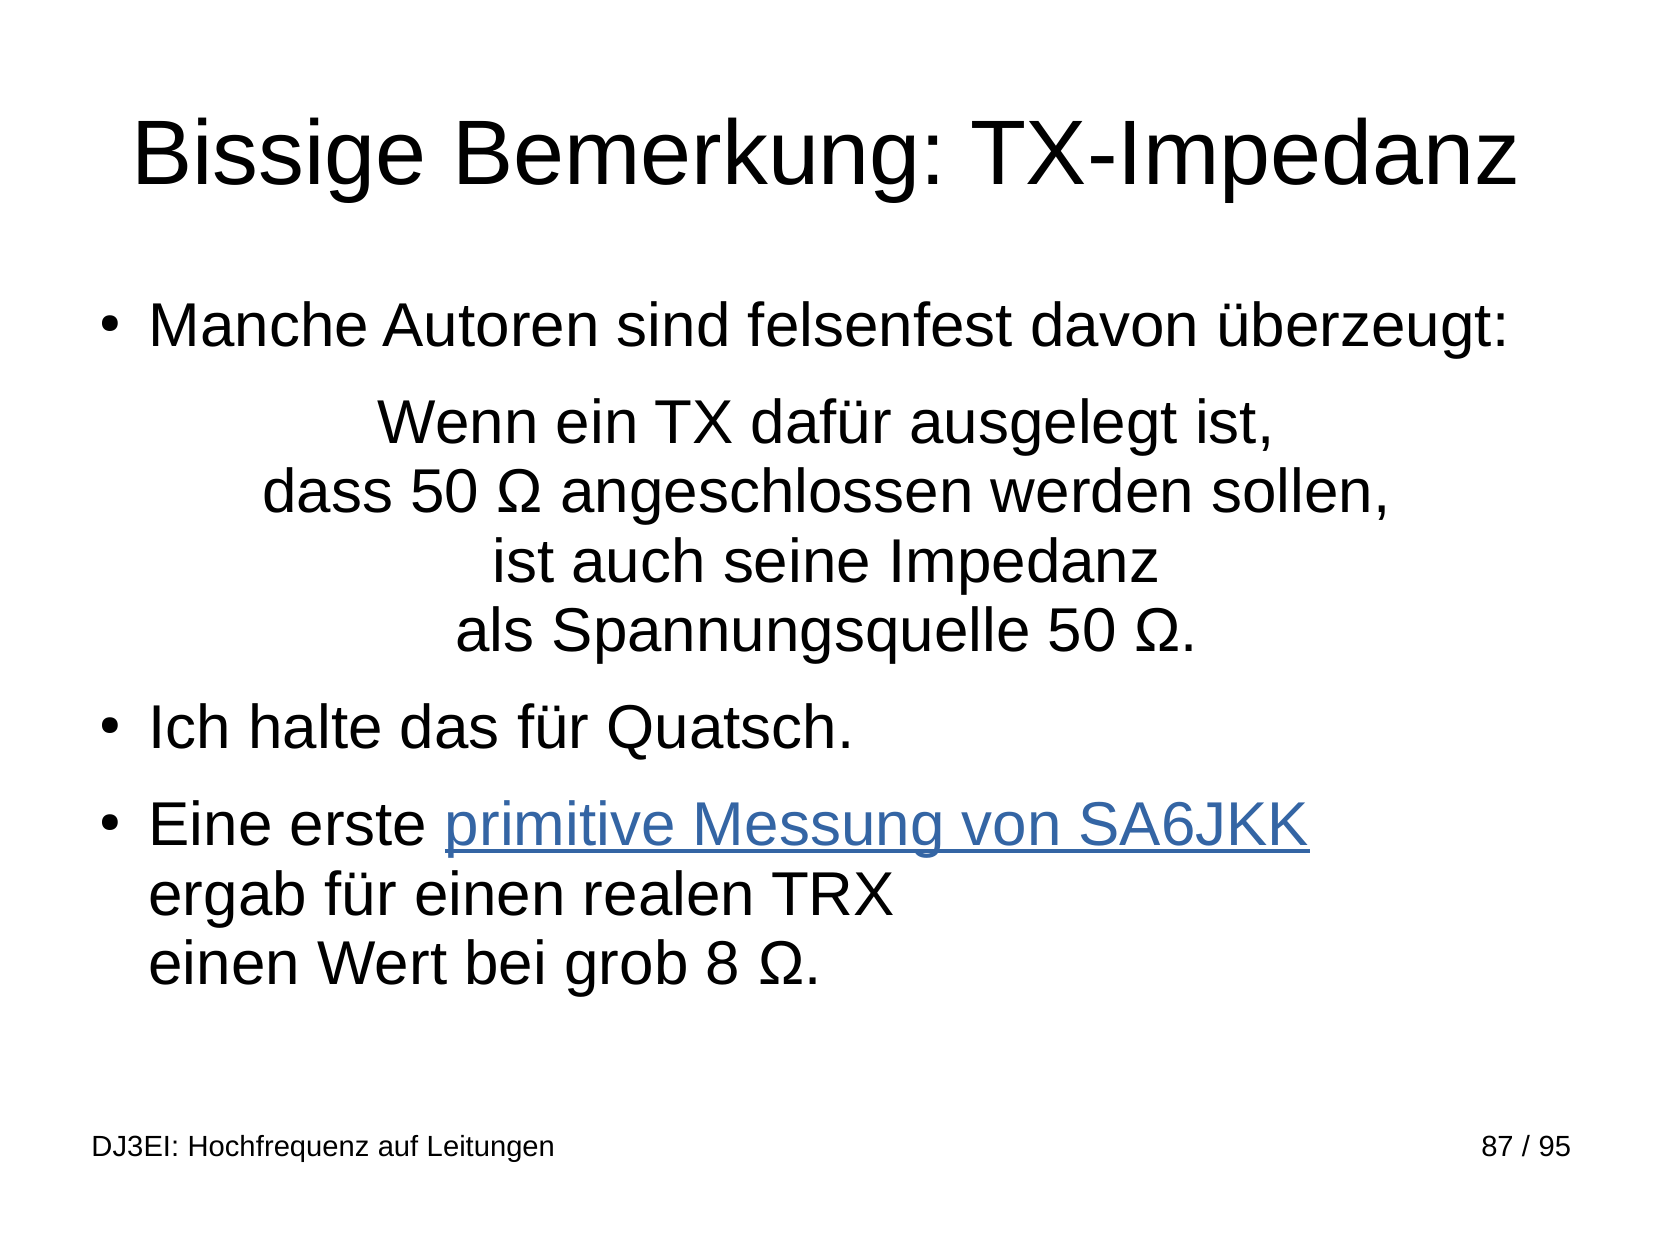

# Bissige Bemerkung: TX-Impedanz
Manche Autoren sind felsenfest davon überzeugt:
Wenn ein TX dafür ausgelegt ist,
dass 50 Ω angeschlossen werden sollen,
ist auch seine Impedanz
als Spannungsquelle 50 Ω.
Ich halte das für Quatsch.
Eine erste primitive Messung von SA6JKK
ergab für einen realen TRX
einen Wert bei grob 8 Ω.